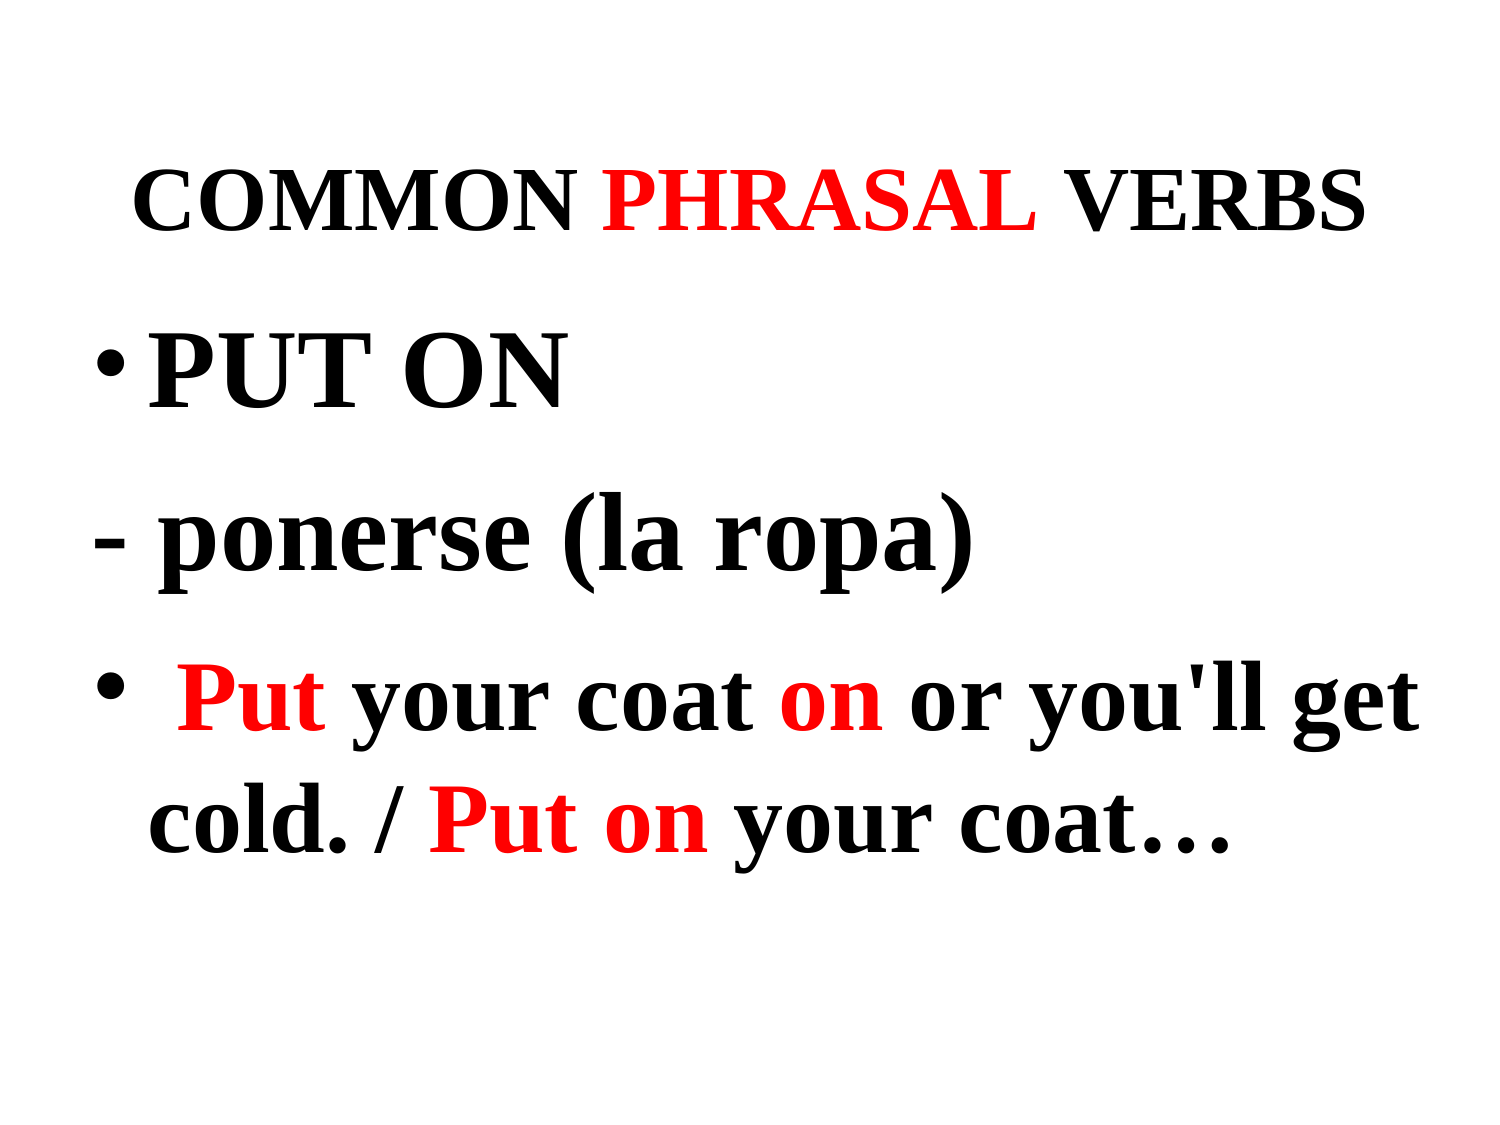

# COMMON PHRASAL VERBS
PUT ON
- ponerse (la ropa)
 Put your coat on or you'll get cold. / Put on your coat…